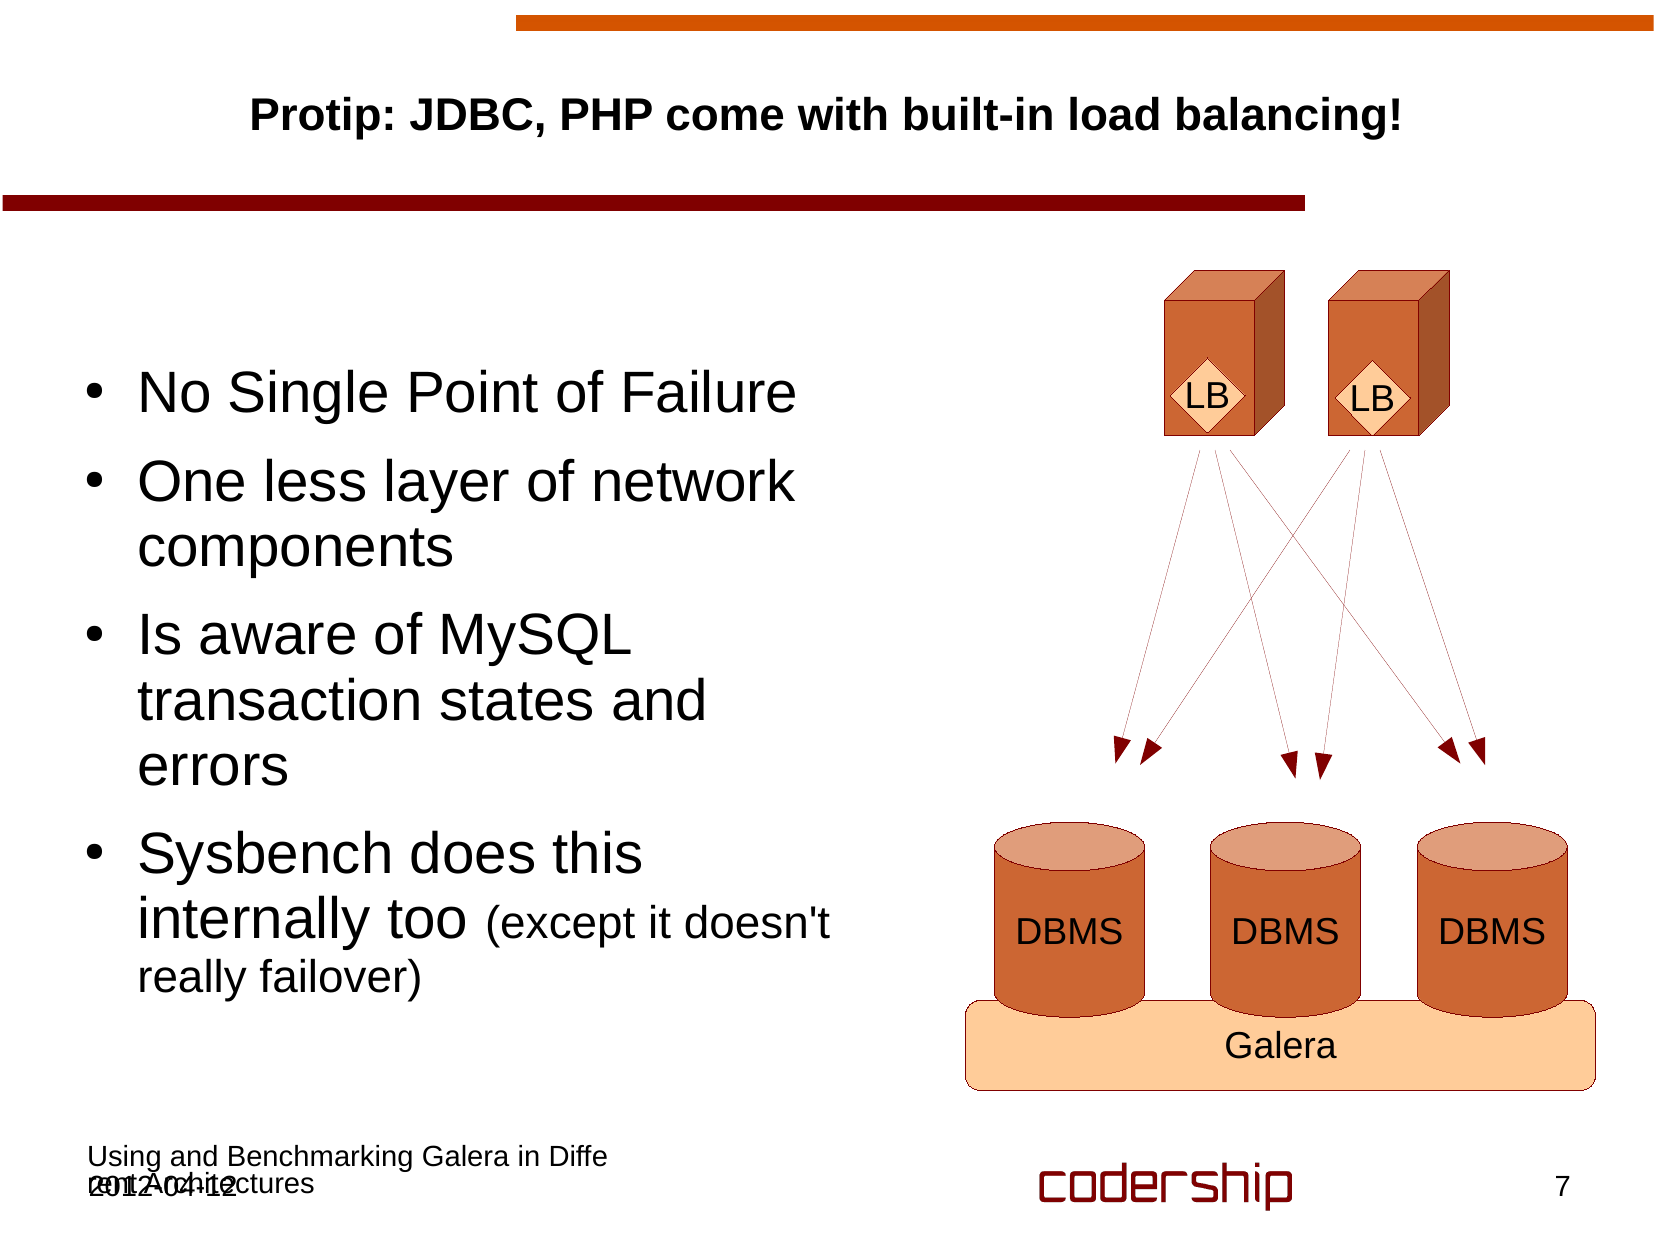

# Protip: JDBC, PHP come with built-in load balancing!
LB
No Single Point of Failure
One less layer of network components
Is aware of MySQL transaction states and errors
Sysbench does this internally too (except it doesn't really failover)
LB
DBMS
DBMS
DBMS
Galera
Using and Benchmarking Galera in Different Architectures
2012-04-12
7